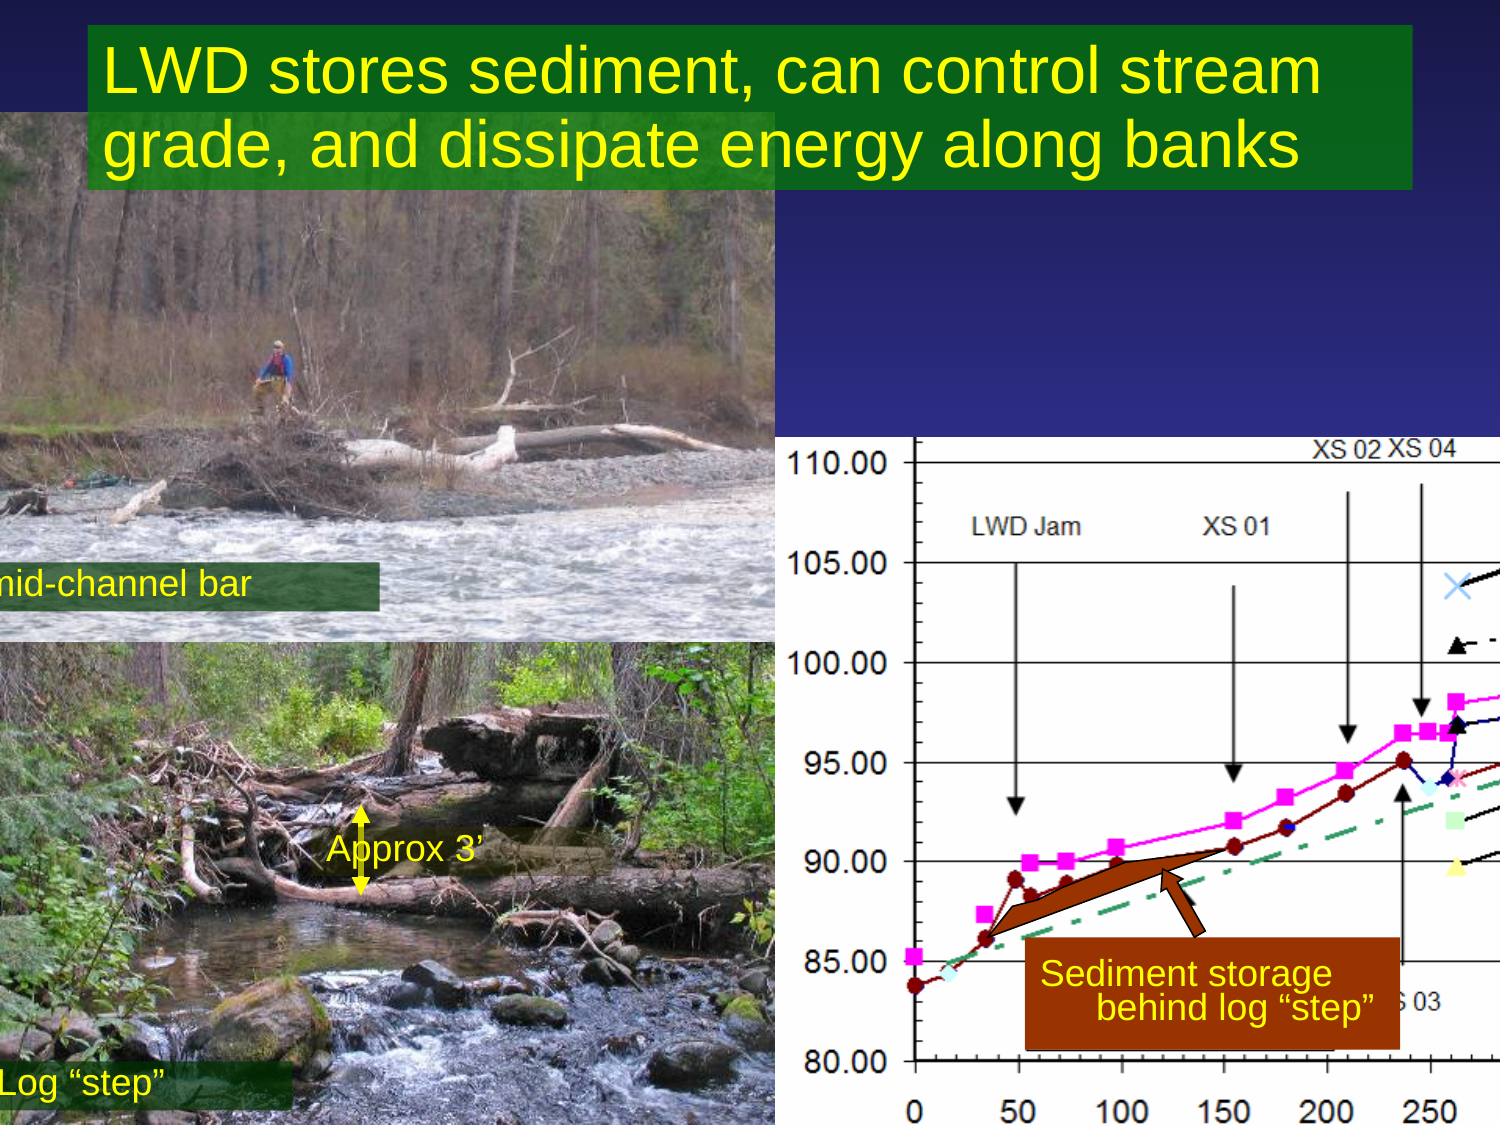

LWD stores sediment, can control stream grade, and dissipate energy along banks
Approx 3’
mid-channel bar
Sediment storage behind log “step”
Log “step”